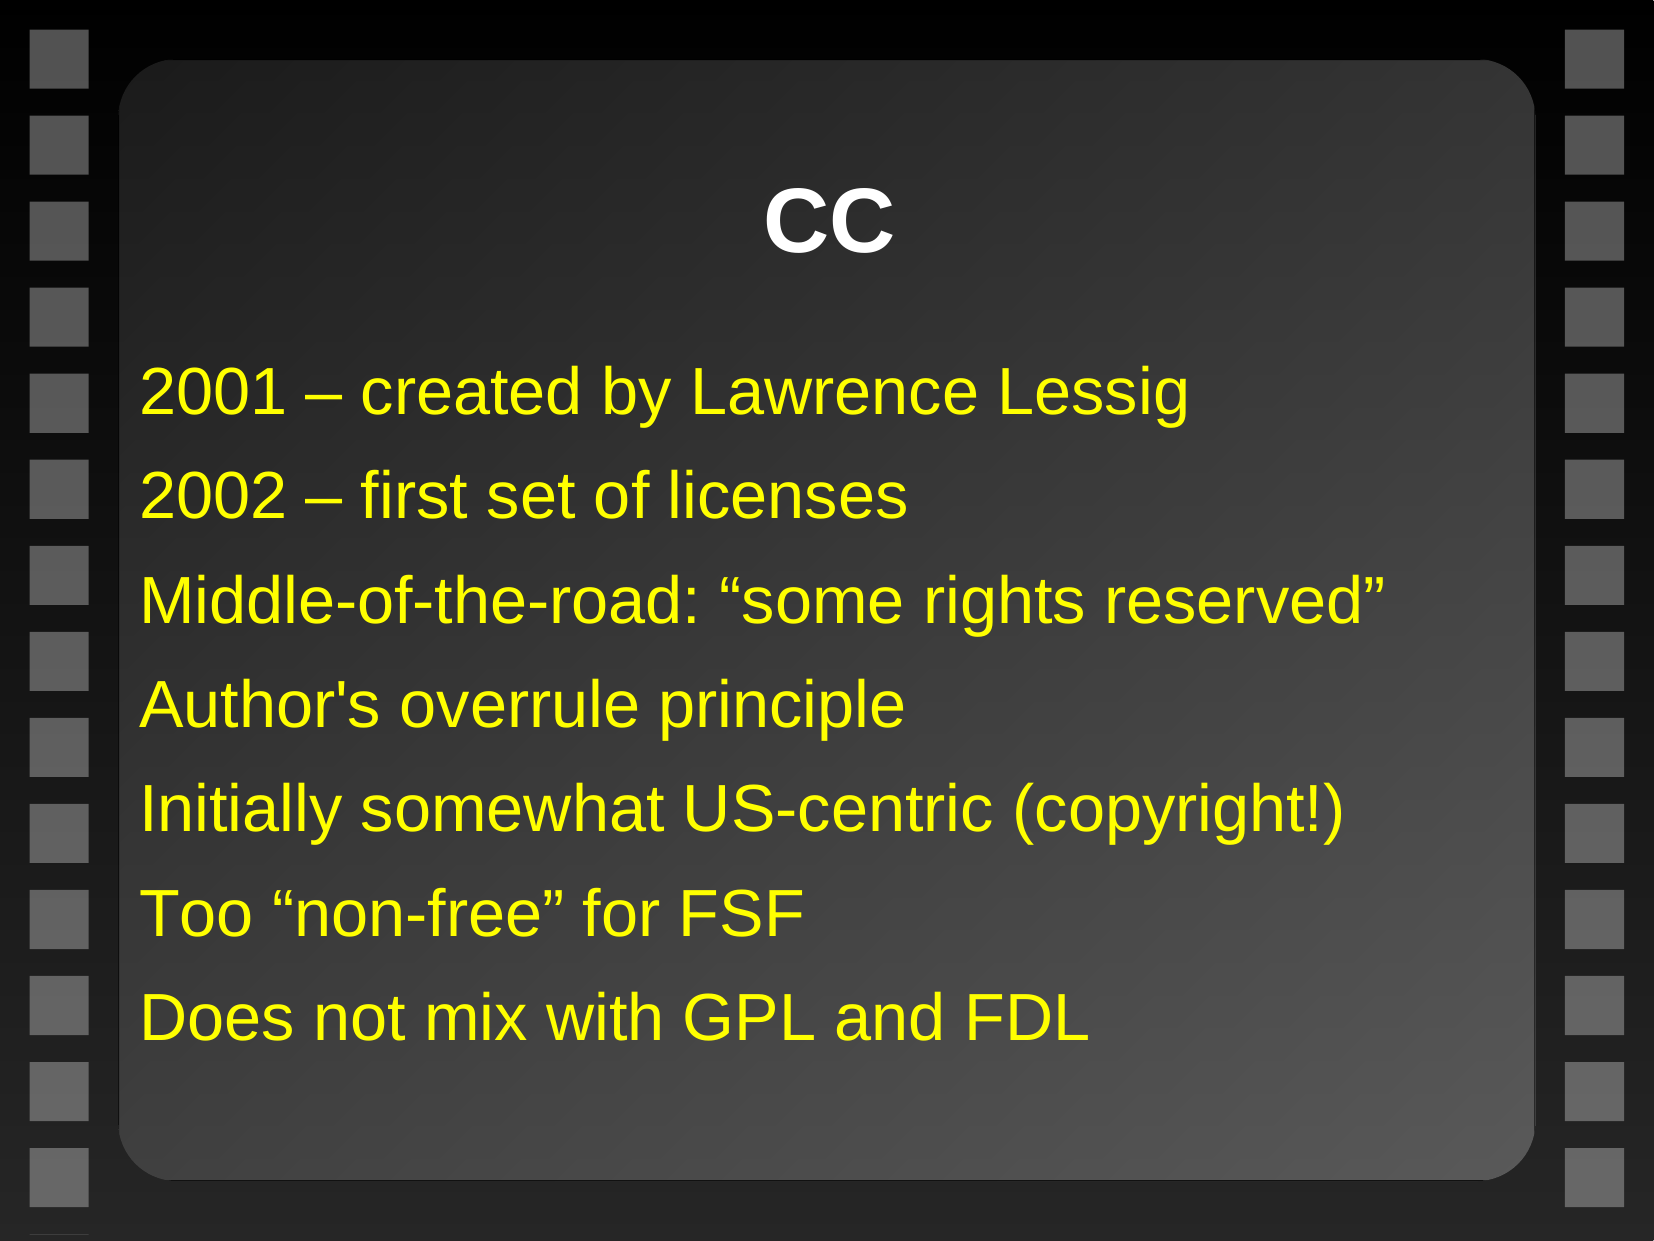

# CC
2001 – created by Lawrence Lessig
2002 – first set of licenses
Middle-of-the-road: “some rights reserved”
Author's overrule principle
Initially somewhat US-centric (copyright!)
Too “non-free” for FSF
Does not mix with GPL and FDL